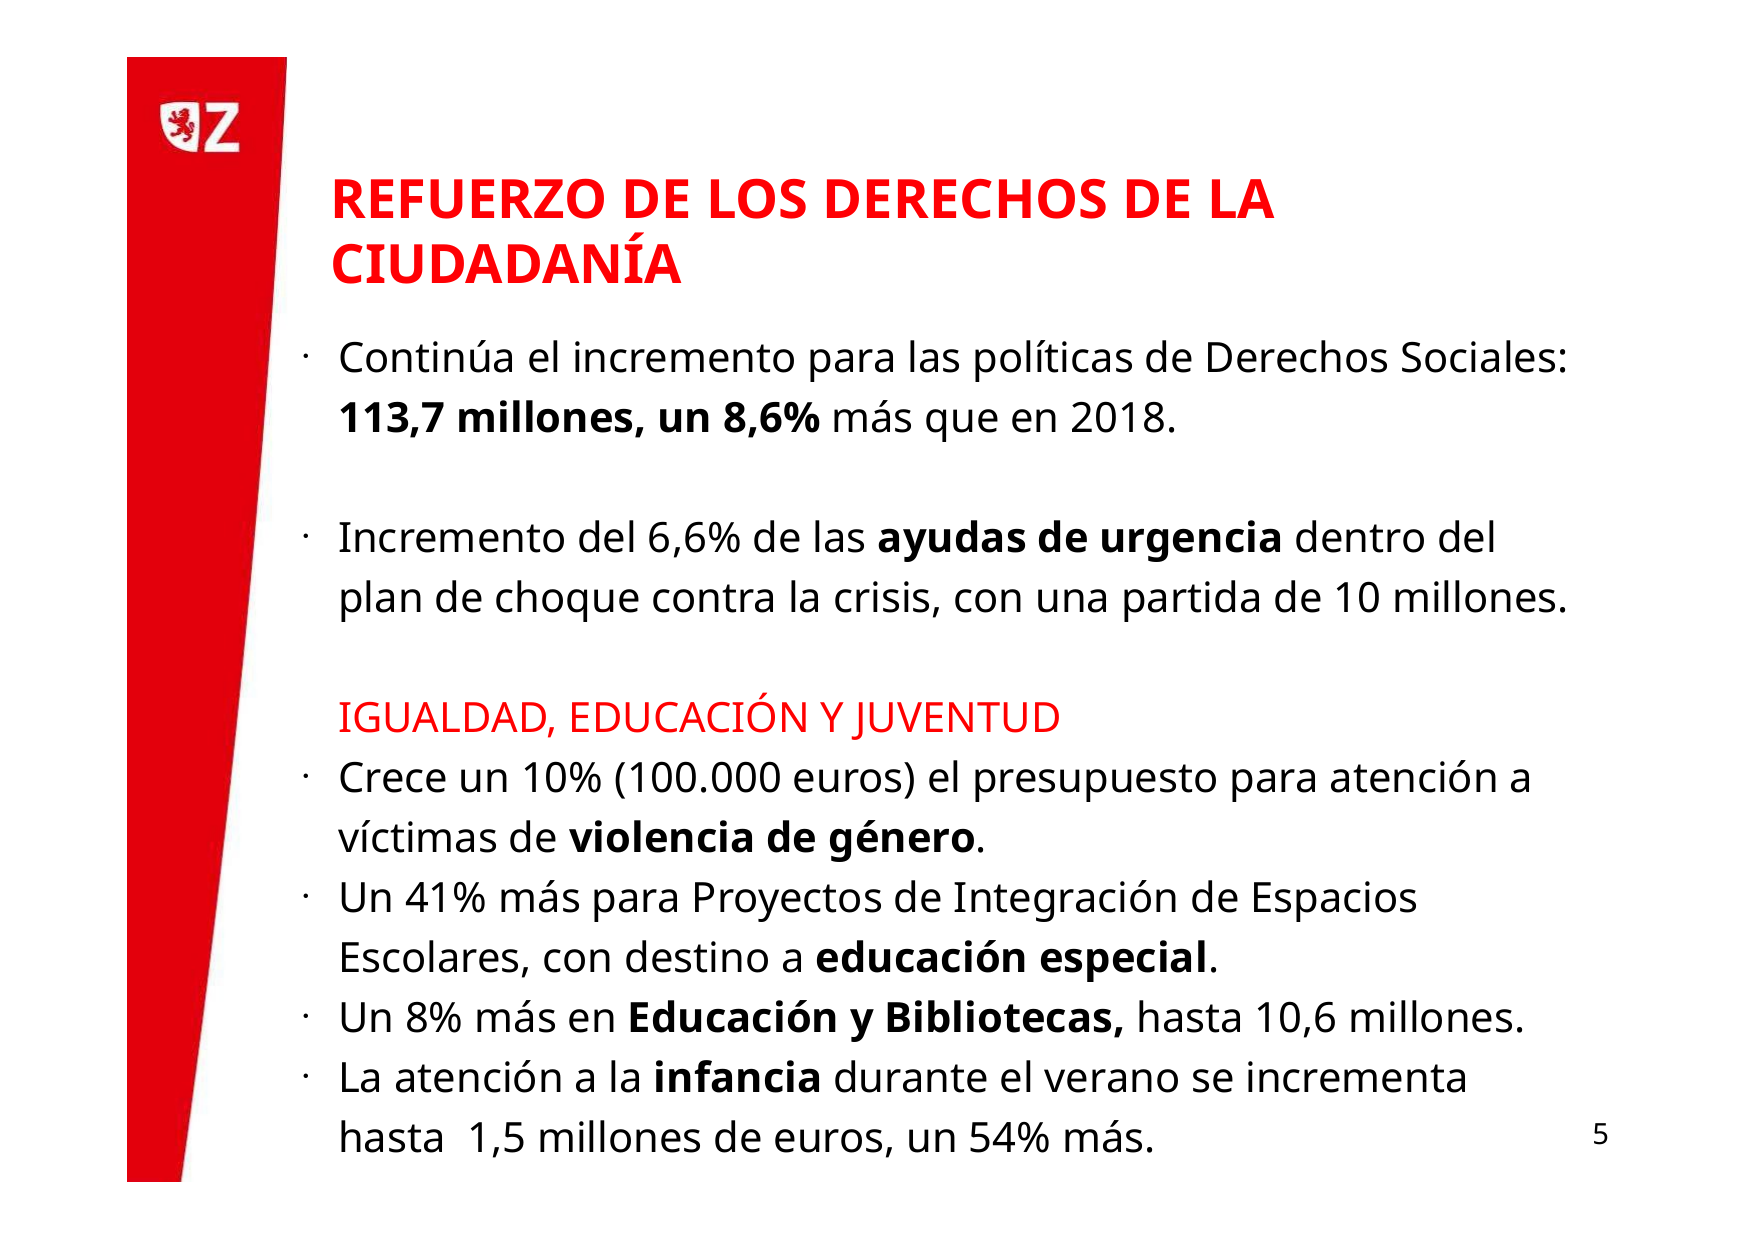

REFUERZO DE LOS DERECHOS DE LA CIUDADANÍA
Continúa el incremento para las políticas de Derechos Sociales: 113,7 millones, un 8,6% más que en 2018.
Incremento del 6,6% de las ayudas de urgencia dentro del plan de choque contra la crisis, con una partida de 10 millones.
IGUALDAD, EDUCACIÓN Y JUVENTUD
Crece un 10% (100.000 euros) el presupuesto para atención a víctimas de violencia de género.
Un 41% más para Proyectos de Integración de Espacios Escolares, con destino a educación especial.
Un 8% más en Educación y Bibliotecas, hasta 10,6 millones.
La atención a la infancia durante el verano se incrementa hasta 1,5 millones de euros, un 54% más.